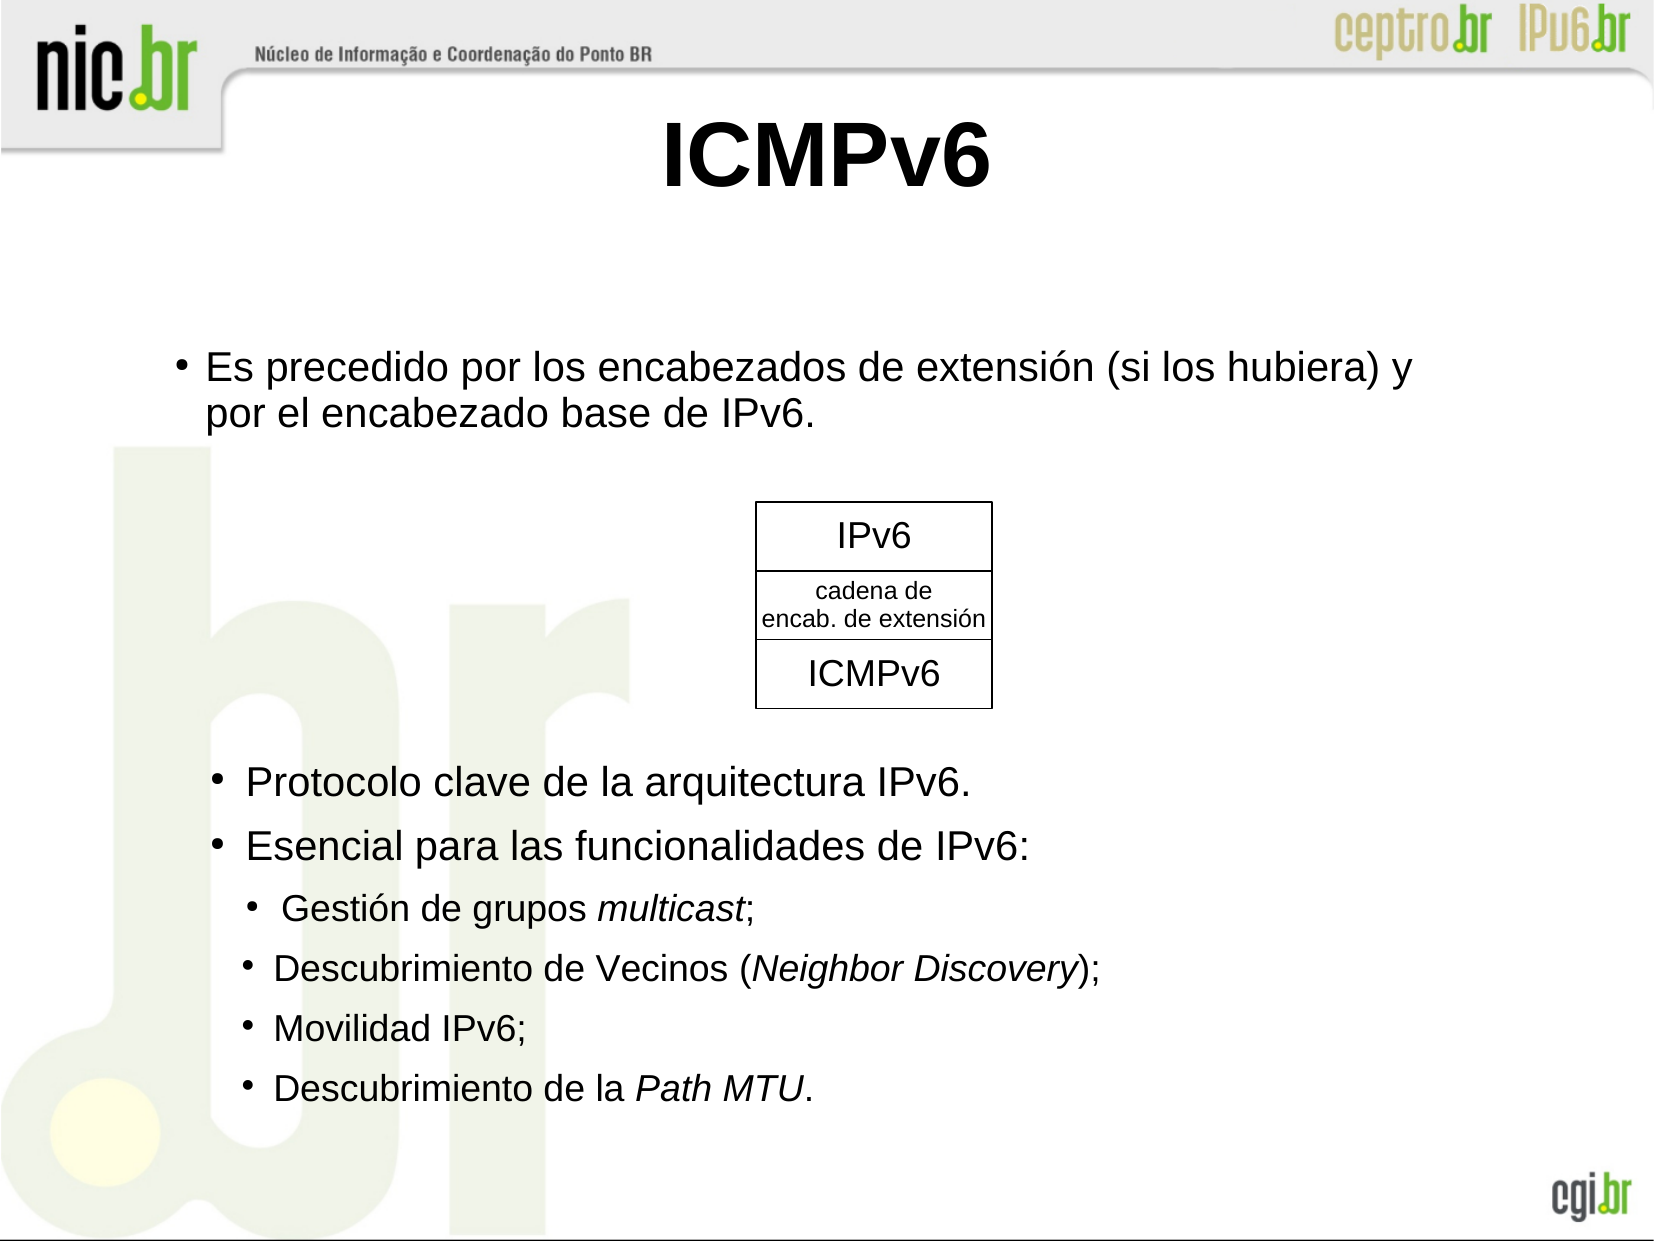

ICMPv6
Es precedido por los encabezados de extensión (si los hubiera) y por el encabezado base de IPv6.
Protocolo clave de la arquitectura IPv6.
Esencial para las funcionalidades de IPv6:
Gestión de grupos multicast;
Descubrimiento de Vecinos (Neighbor Discovery);
Movilidad IPv6;
Descubrimiento de la Path MTU.
IPv6
cadena de
encab. de extensión
ICMPv6